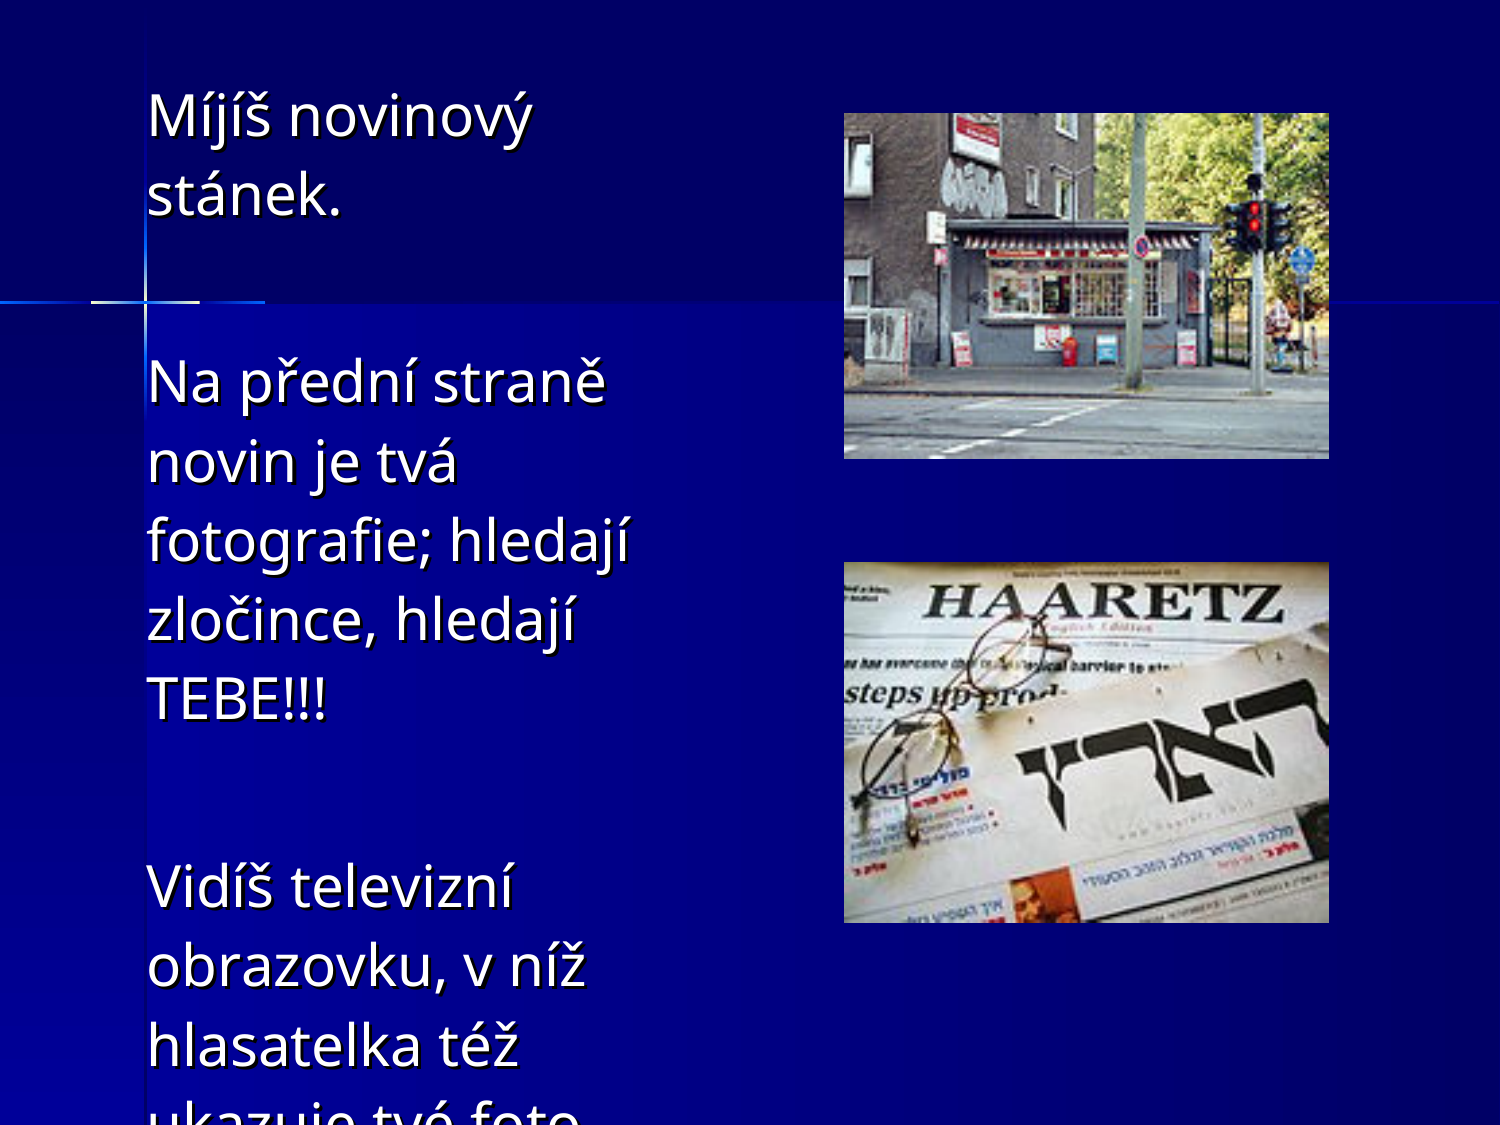

# Míjíš novinový stánek.
	Na přední straně novin je tvá fotografie; hledají zločince, hledají TEBE!!!
	Vidíš televizní obrazovku, v níž hlasatelka též ukazuje tvé foto.